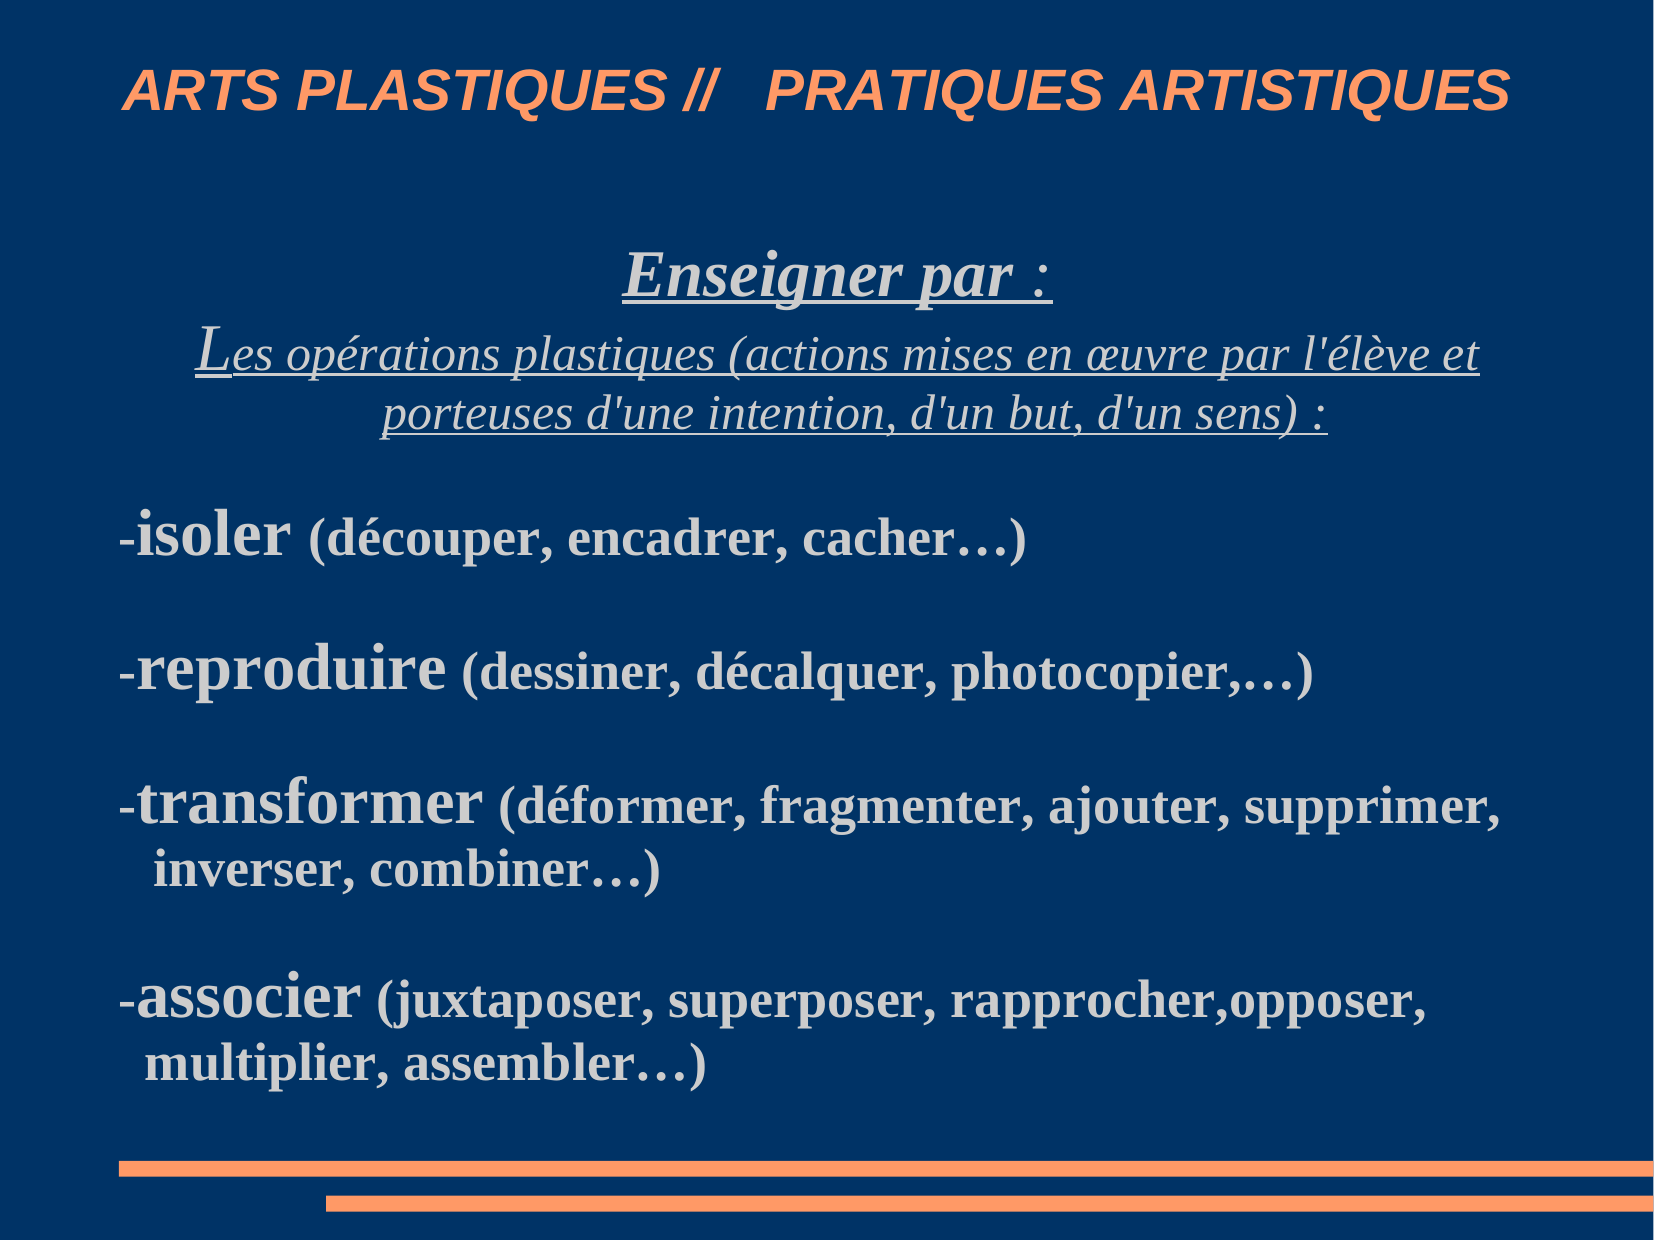

# ARTS PLASTIQUES // PRATIQUES ARTISTIQUES
Enseigner par :
Les opérations plastiques (actions mises en œuvre par l'élève et porteuses d'une intention, d'un but, d'un sens) :
-isoler (découper, encadrer, cacher…)
-reproduire (dessiner, décalquer, photocopier,…)
-transformer (déformer, fragmenter, ajouter, supprimer, inverser, combiner…)
-associer (juxtaposer, superposer, rapprocher,opposer,
 multiplier, assembler…)